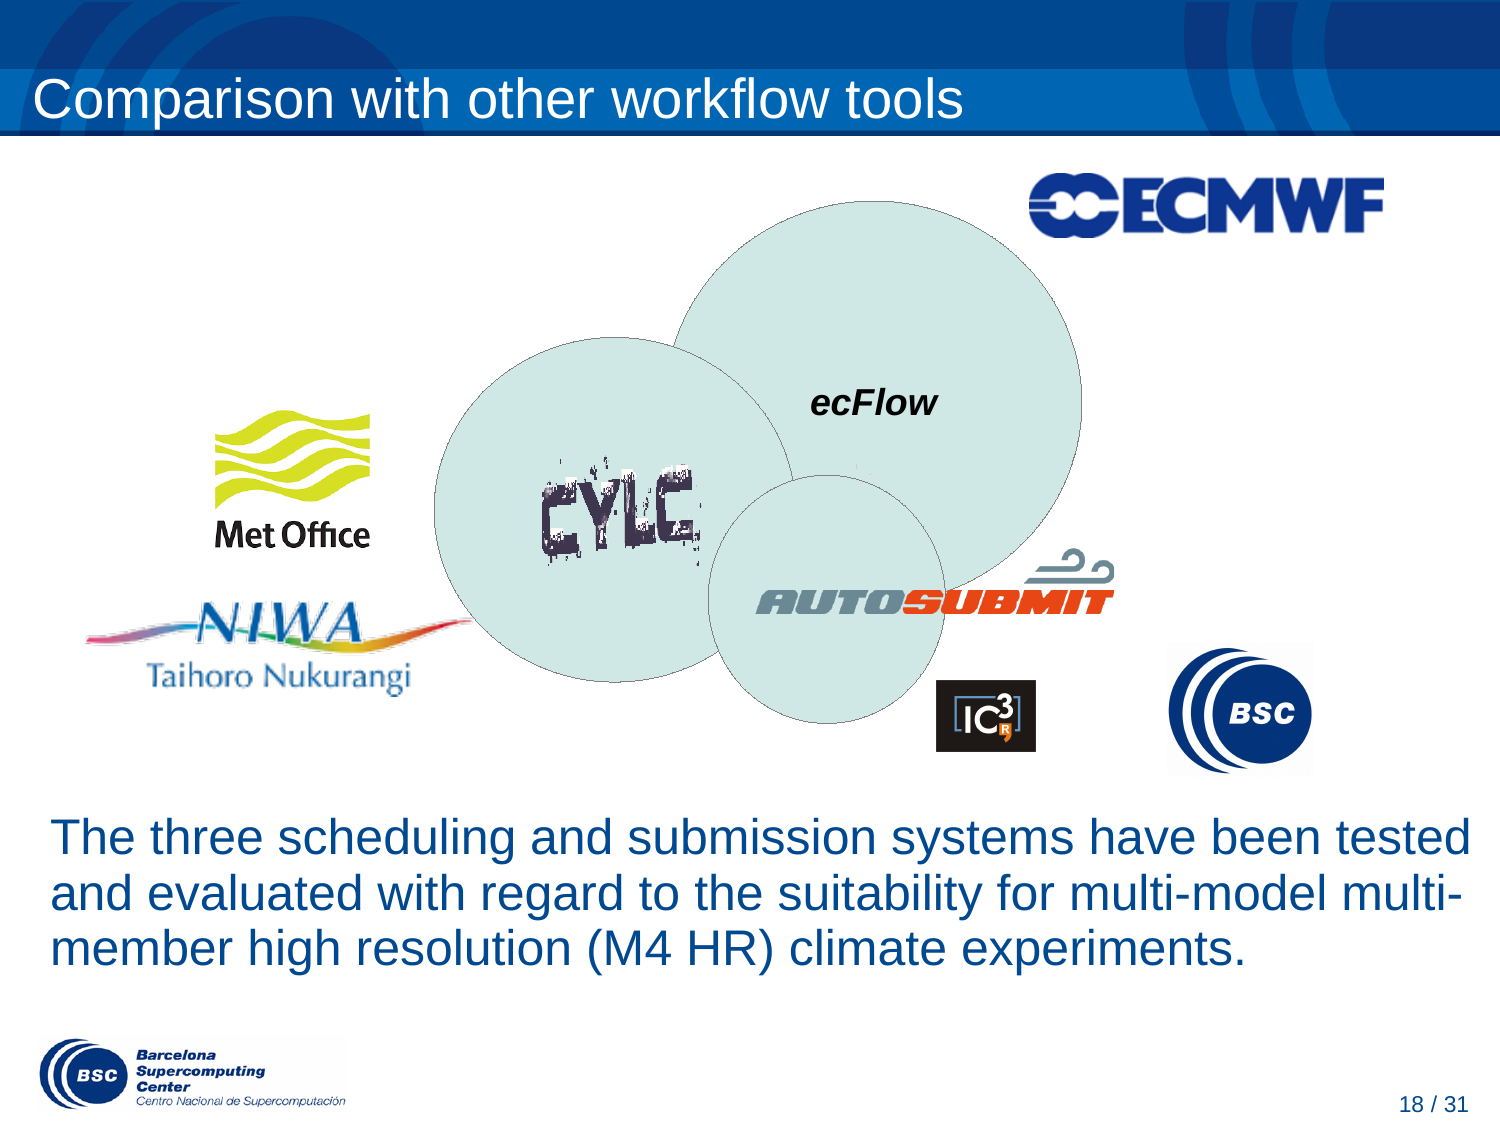

# Comparison with other workflow tools
ecFlow
The three scheduling and submission systems have been tested and evaluated with regard to the suitability for multi-model multi-member high resolution (M4 HR) climate experiments.